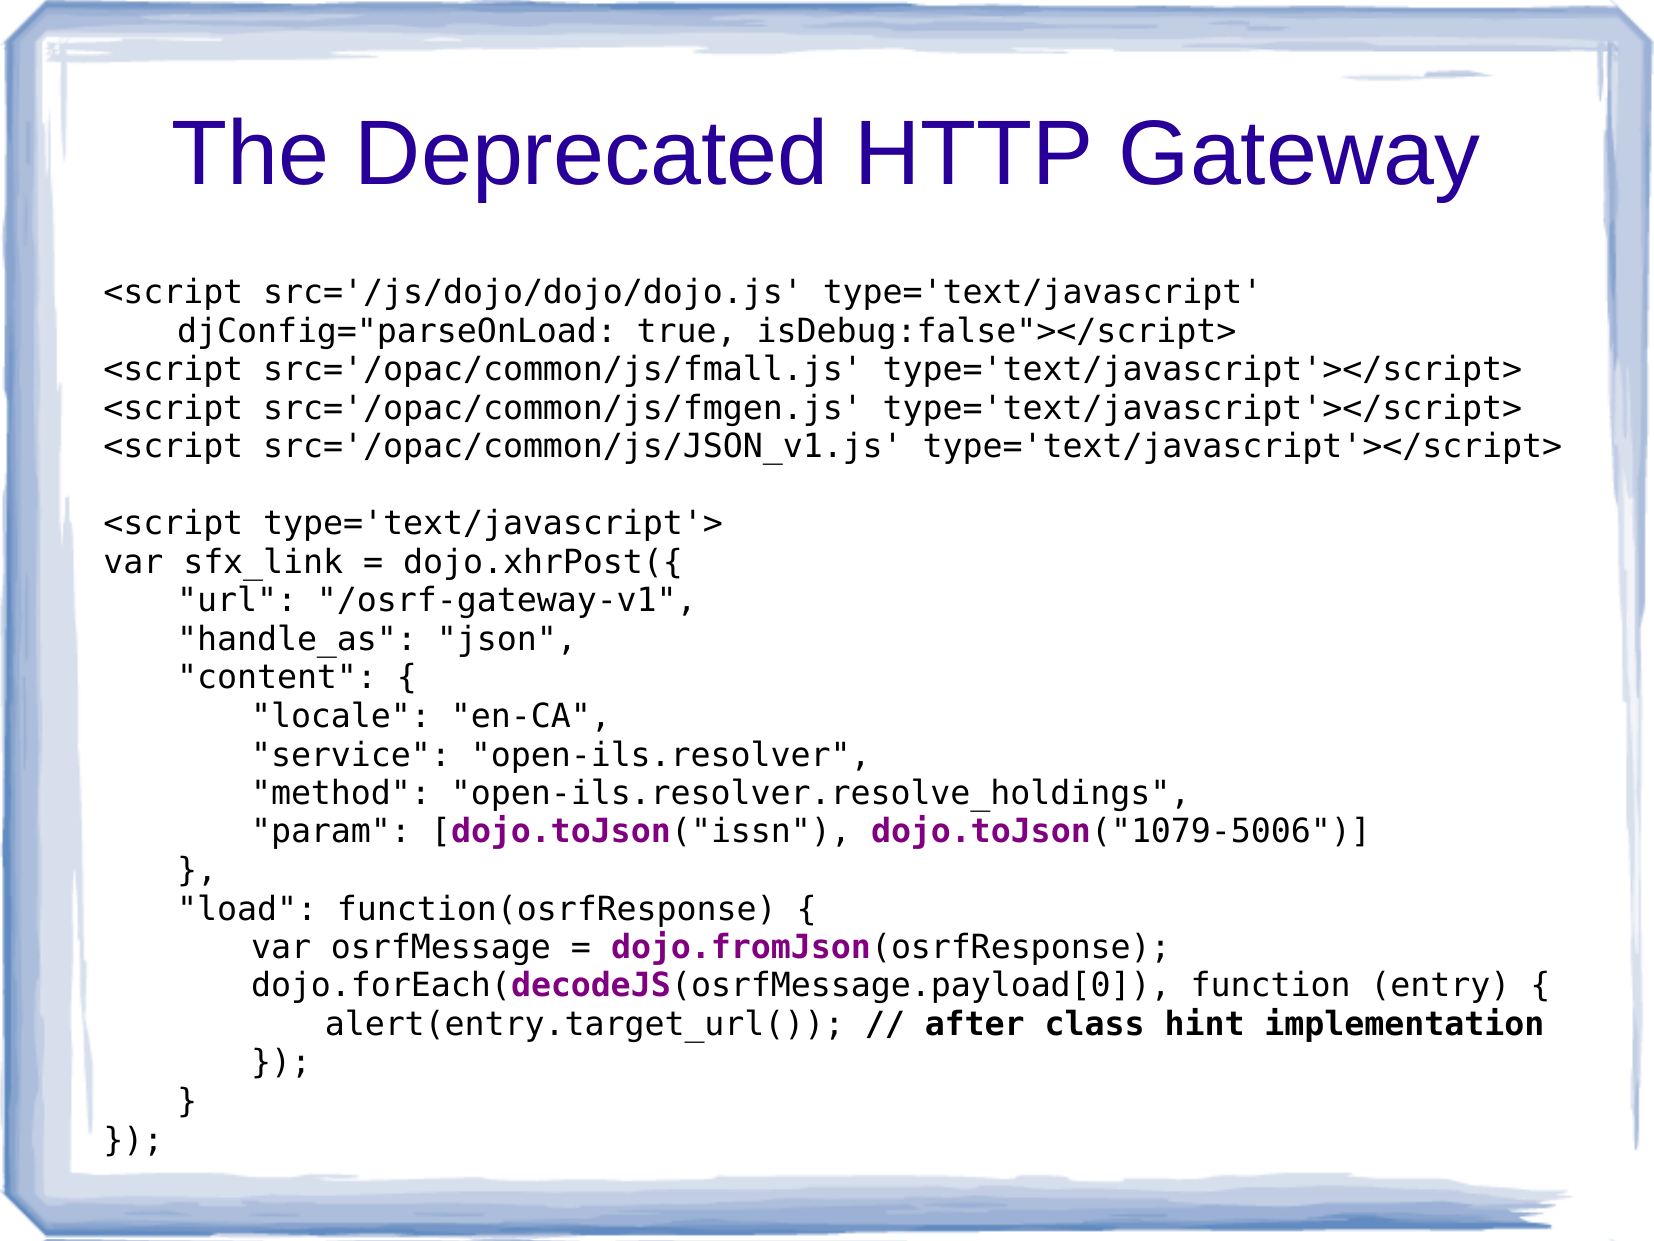

# The Deprecated HTTP Gateway
<script src='/js/dojo/dojo/dojo.js' type='text/javascript'
	djConfig="parseOnLoad: true, isDebug:false"></script>
<script src='/opac/common/js/fmall.js' type='text/javascript'></script>
<script src='/opac/common/js/fmgen.js' type='text/javascript'></script>
<script src='/opac/common/js/JSON_v1.js' type='text/javascript'></script>
<script type='text/javascript'>
var sfx_link = dojo.xhrPost({
	"url": "/osrf-gateway-v1",
	"handle_as": "json",
	"content": {
		"locale": "en-CA",
		"service": "open-ils.resolver",
		"method": "open-ils.resolver.resolve_holdings",
		"param": [dojo.toJson("issn"), dojo.toJson("1079-5006")]
	},
	"load": function(osrfResponse) {
		var osrfMessage = dojo.fromJson(osrfResponse);
		dojo.forEach(decodeJS(osrfMessage.payload[0]), function (entry) {
			alert(entry.target_url()); // after class hint implementation
		});
	}
});